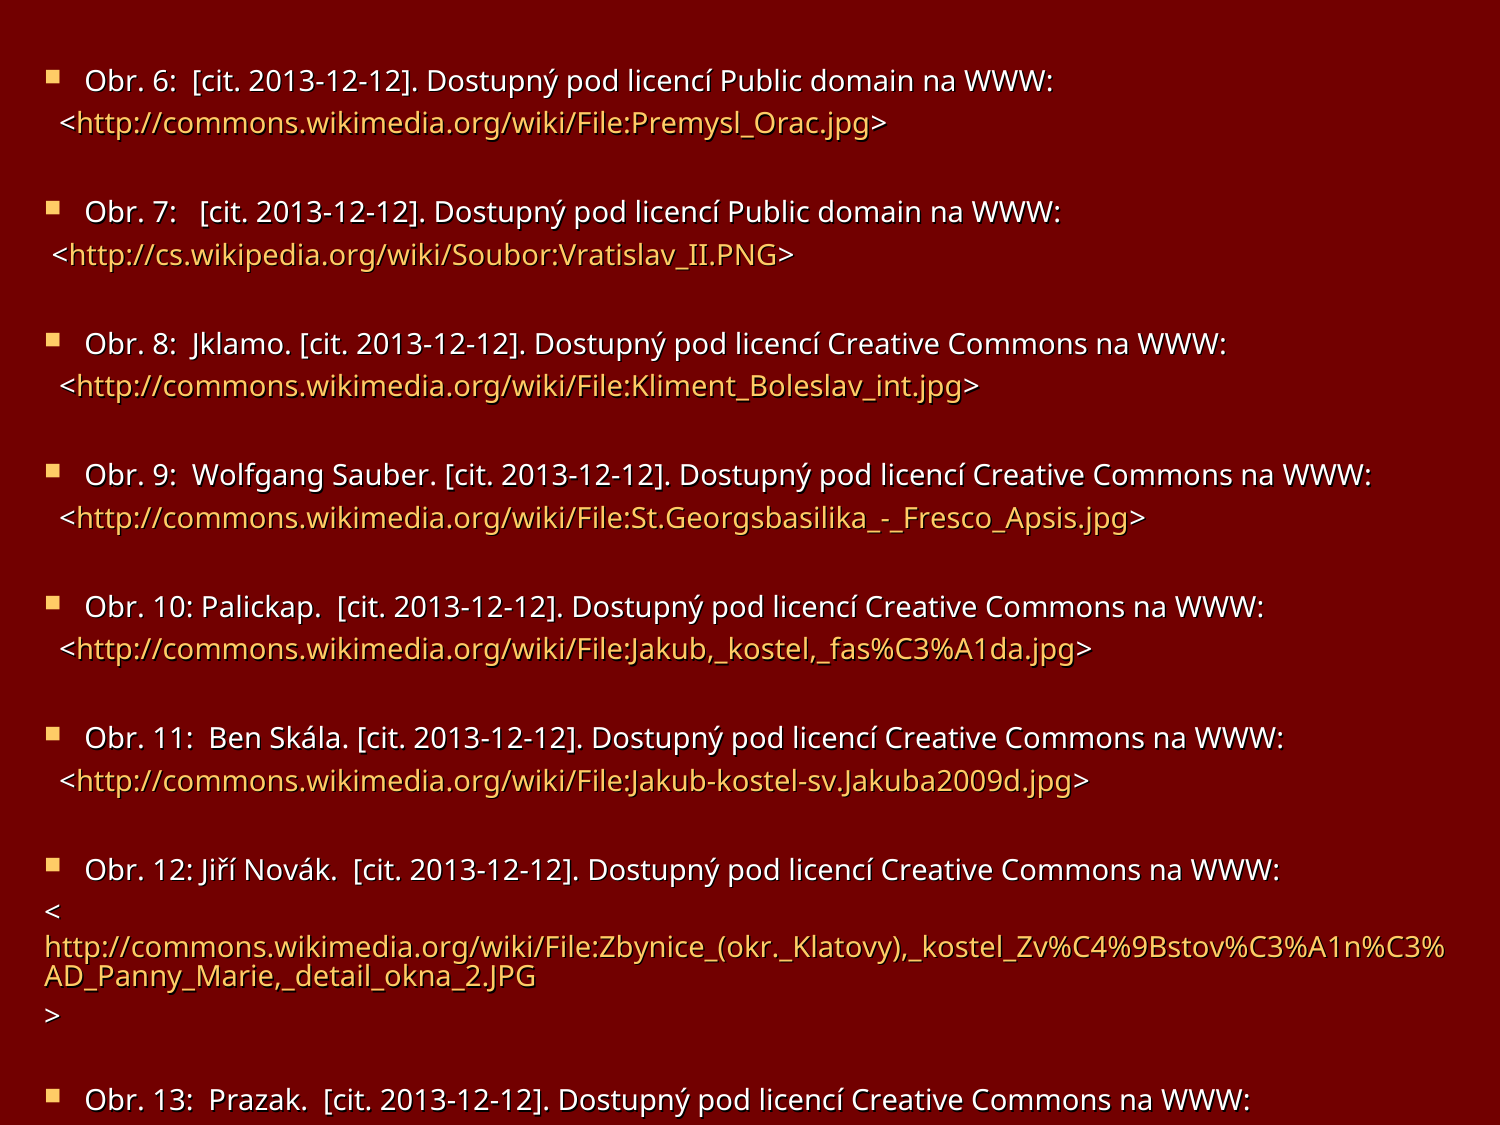

Obr. 6: [cit. 2013-12-12]. Dostupný pod licencí Public domain na WWW:
 <http://commons.wikimedia.org/wiki/File:Premysl_Orac.jpg>
 Obr. 7: [cit. 2013-12-12]. Dostupný pod licencí Public domain na WWW:
 <http://cs.wikipedia.org/wiki/Soubor:Vratislav_II.PNG>
 Obr. 8: Jklamo. [cit. 2013-12-12]. Dostupný pod licencí Creative Commons na WWW:
 <http://commons.wikimedia.org/wiki/File:Kliment_Boleslav_int.jpg>
 Obr. 9: Wolfgang Sauber. [cit. 2013-12-12]. Dostupný pod licencí Creative Commons na WWW:
 <http://commons.wikimedia.org/wiki/File:St.Georgsbasilika_-_Fresco_Apsis.jpg>
 Obr. 10: Palickap. [cit. 2013-12-12]. Dostupný pod licencí Creative Commons na WWW:
 <http://commons.wikimedia.org/wiki/File:Jakub,_kostel,_fas%C3%A1da.jpg>
 Obr. 11: Ben Skála. [cit. 2013-12-12]. Dostupný pod licencí Creative Commons na WWW:
 <http://commons.wikimedia.org/wiki/File:Jakub-kostel-sv.Jakuba2009d.jpg>
 Obr. 12: Jiří Novák. [cit. 2013-12-12]. Dostupný pod licencí Creative Commons na WWW:
<http://commons.wikimedia.org/wiki/File:Zbynice_(okr._Klatovy),_kostel_Zv%C4%9Bstov%C3%A1n%C3%AD_Panny_Marie,_detail_okna_2.JPG>
 Obr. 13: Prazak. [cit. 2013-12-12]. Dostupný pod licencí Creative Commons na WWW:
 <http://cs.wikipedia.org/wiki/Soubor:Z%C3%A1bo%C5%99%C3%AD_nad_Labem_-_rom%C3%A1nsk%C3%BD_port%C3%A1l.jpg>